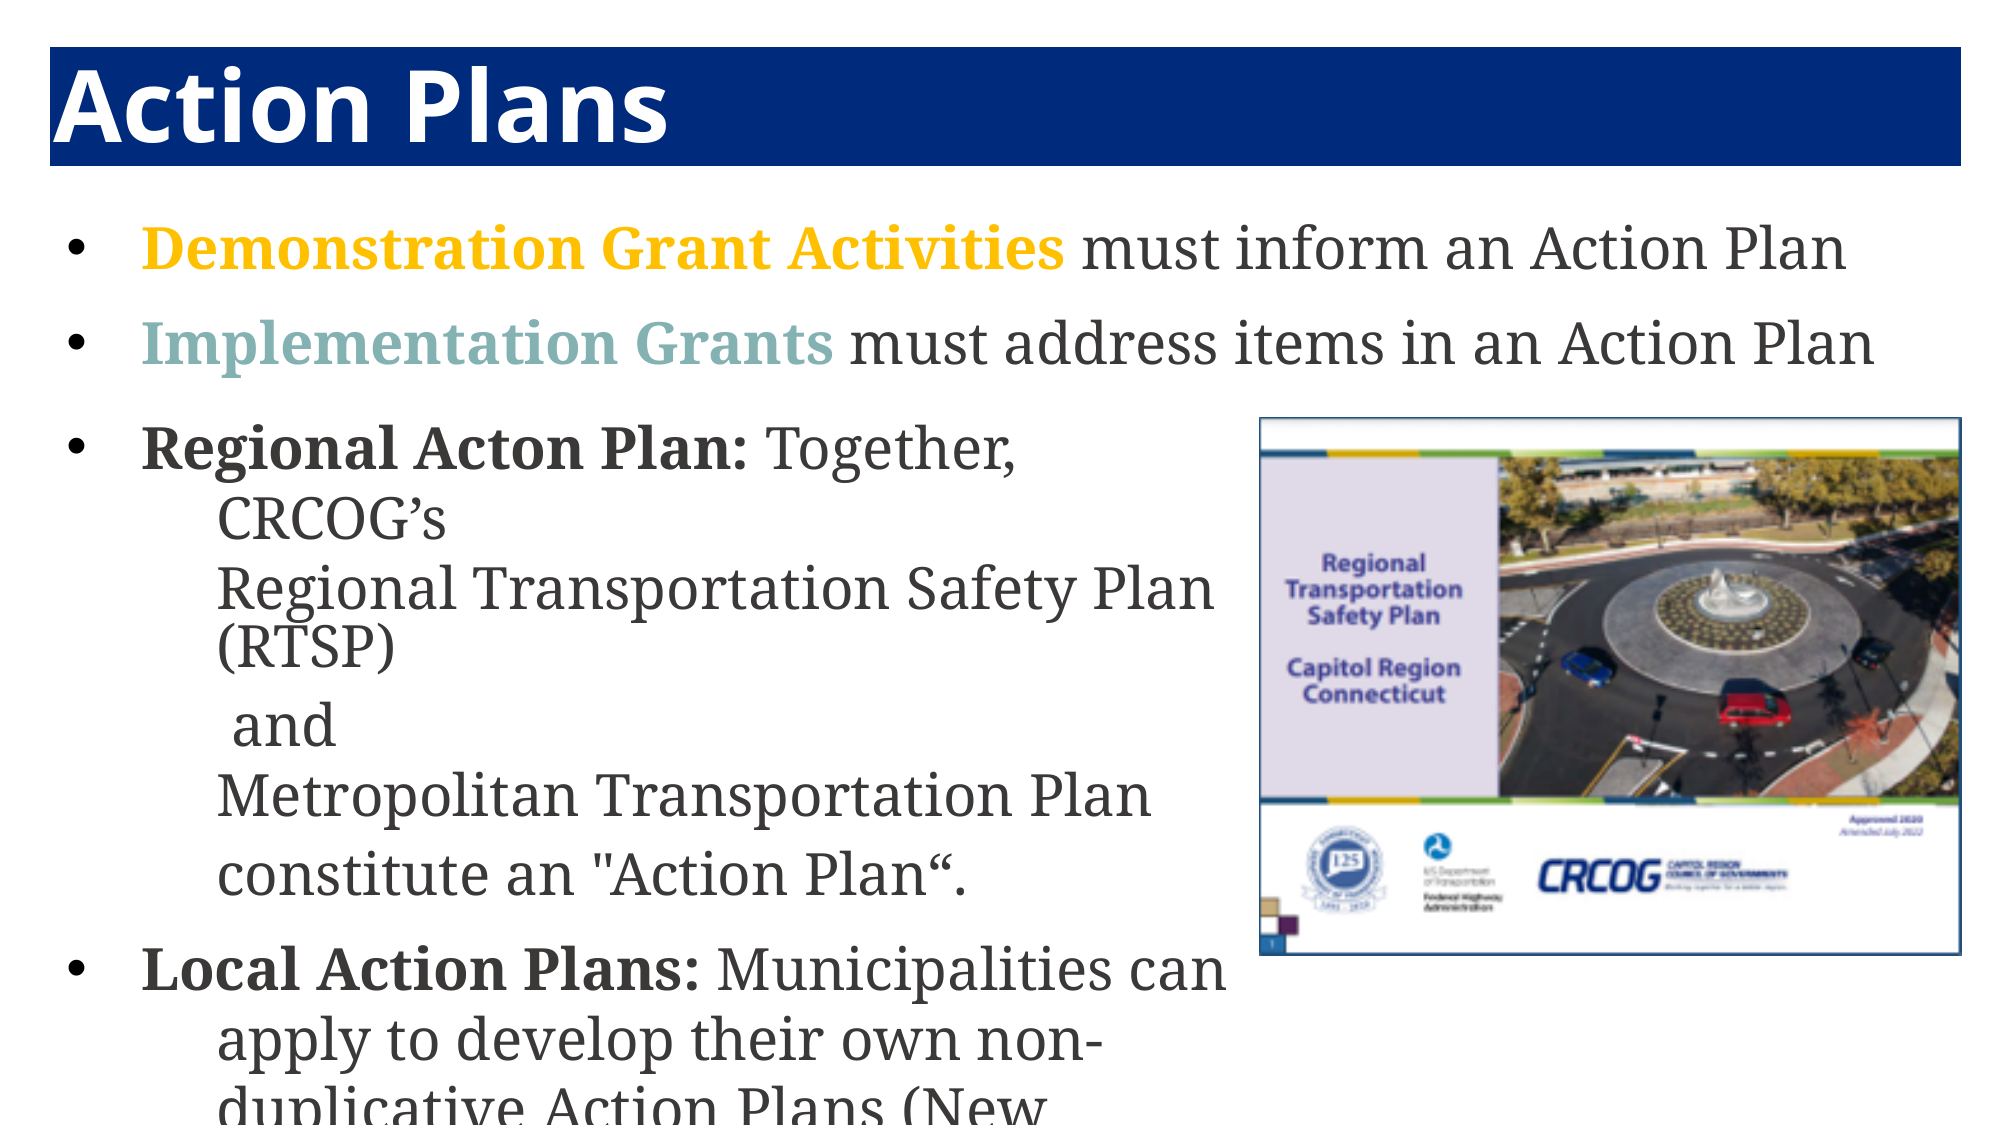

Action Plans
Demonstration Grant Activities must inform an Action Plan
Implementation Grants must address items in an Action Plan
Regional Acton Plan: Together, CRCOG’s Regional Transportation Safety Plan (RTSP) and Metropolitan Transportation Plan constitute an "Action Plan“.
Local Action Plans: Municipalities can apply to develop their own non-duplicative Action Plans (New Britain, Glastonbury, and Canton have ongoing efforts)